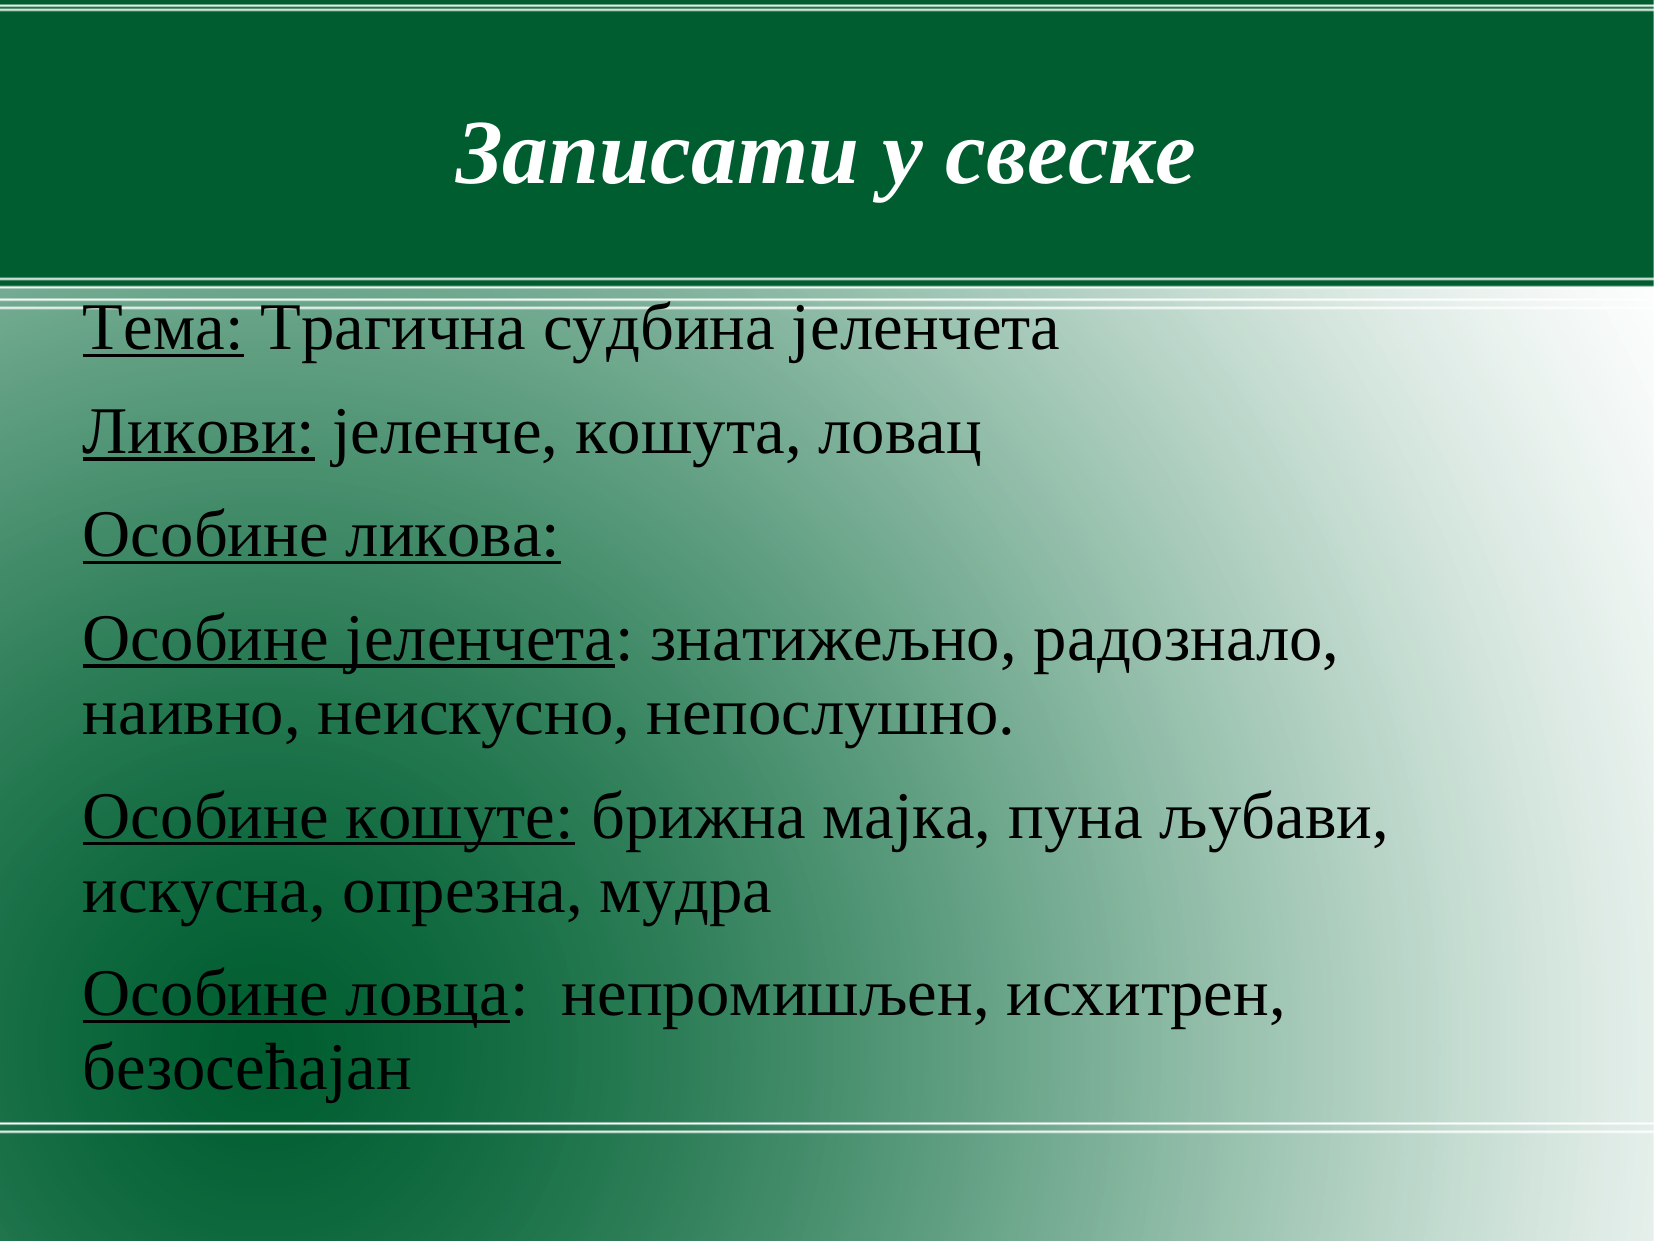

# Записати у свеске
Тема: Трагична судбина јеленчета
Ликови: јеленче, кошута, ловац
Особине ликова:
Особине јеленчета: знатижељно, радознало, наивно, неискусно, непослушно.
Особине кошуте: брижна мајка, пуна љубави, искусна, опрезна, мудра
Особине ловца: непромишљен, исхитрен, безосећајан